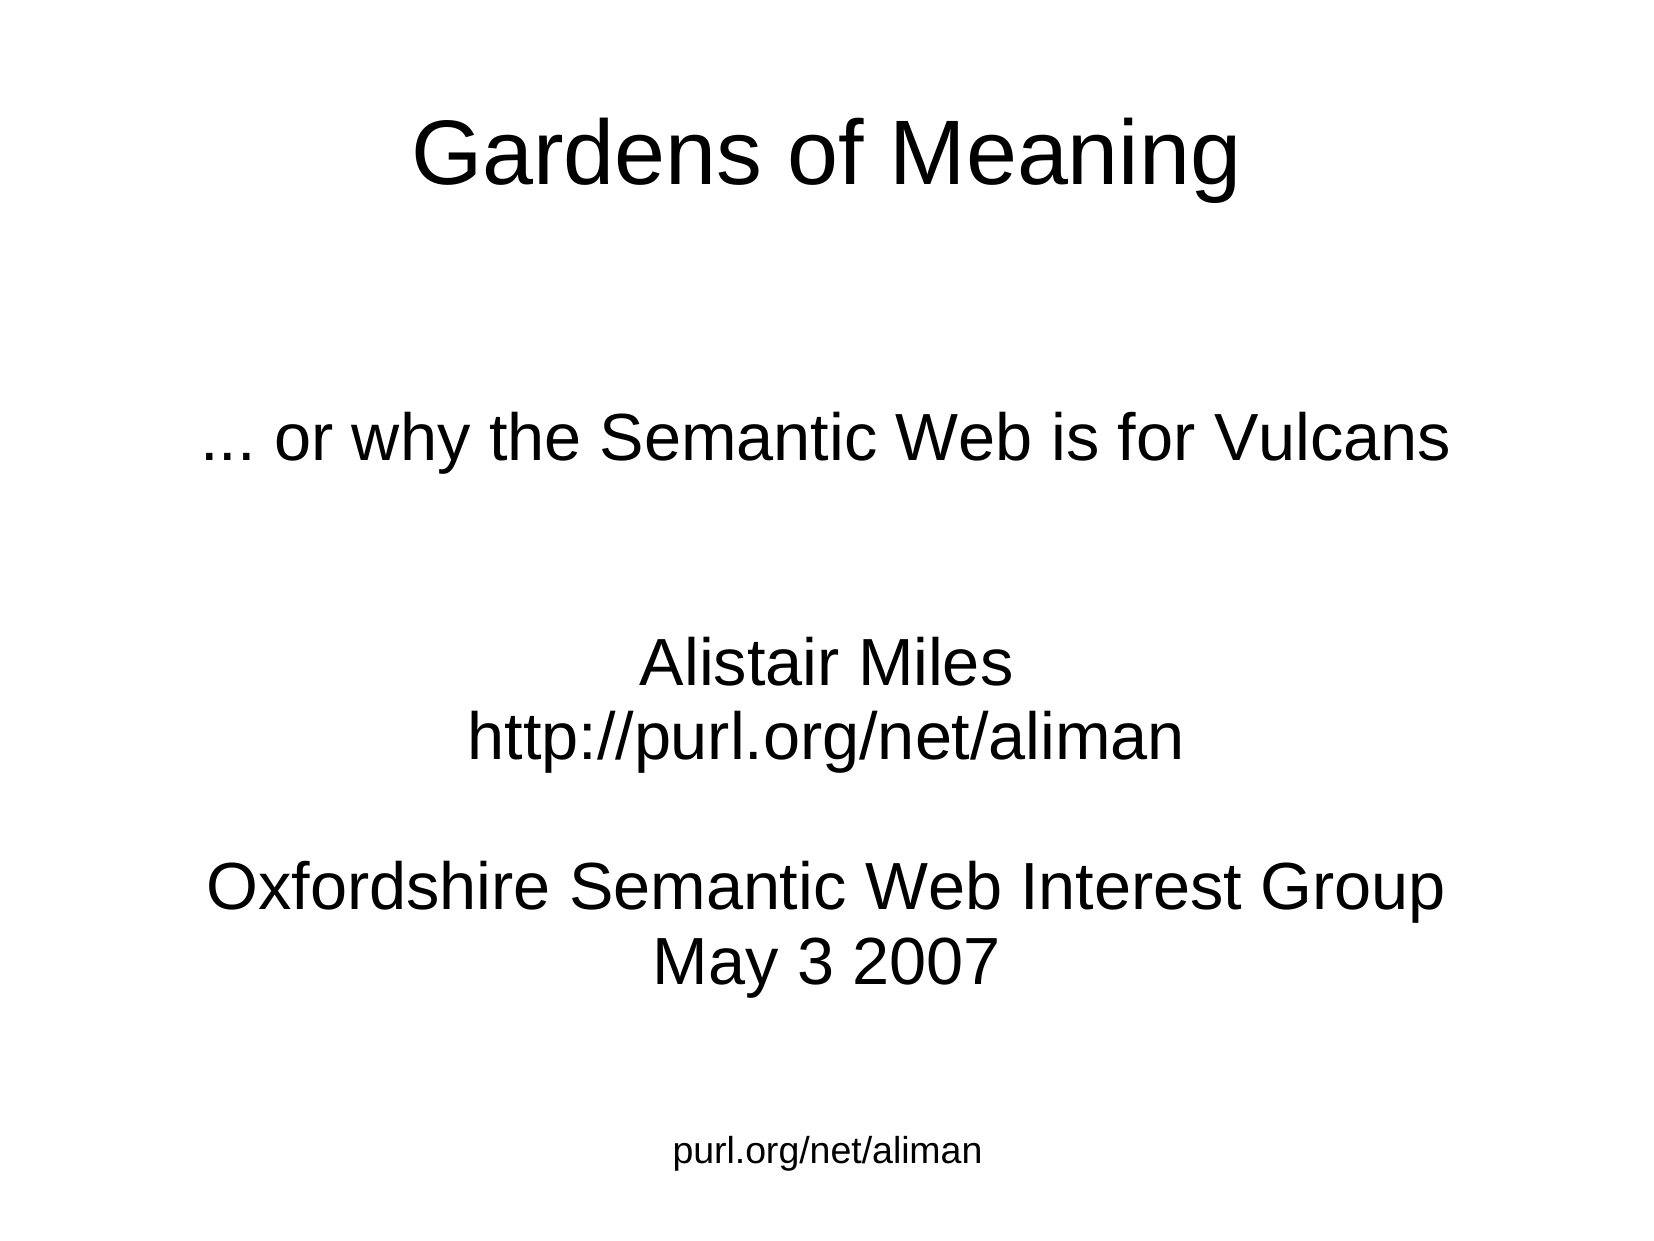

# Gardens of Meaning
... or why the Semantic Web is for Vulcans
Alistair Miles
http://purl.org/net/aliman
Oxfordshire Semantic Web Interest Group
May 3 2007